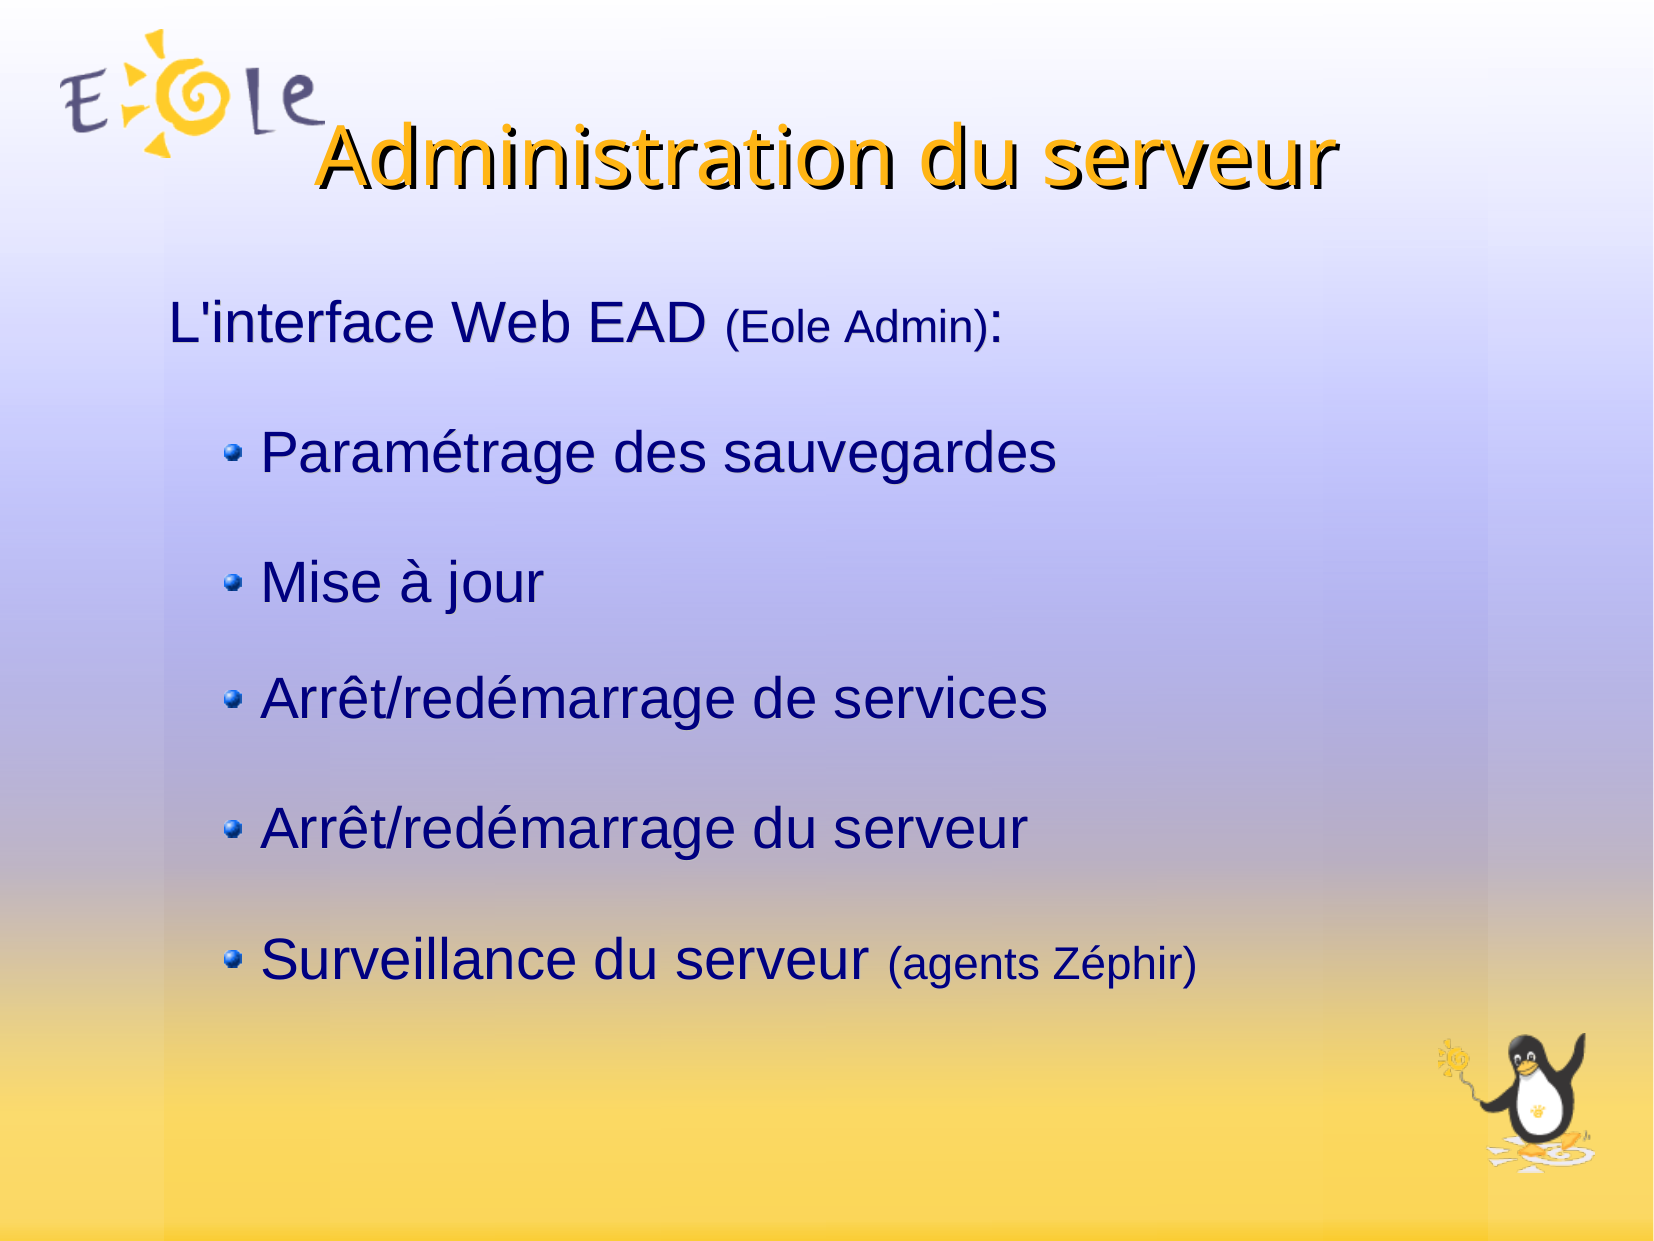

# Administration du serveur
L'interface Web EAD (Eole Admin):
Paramétrage des sauvegardes
Mise à jour
Arrêt/redémarrage de services
Arrêt/redémarrage du serveur
Surveillance du serveur (agents Zéphir)